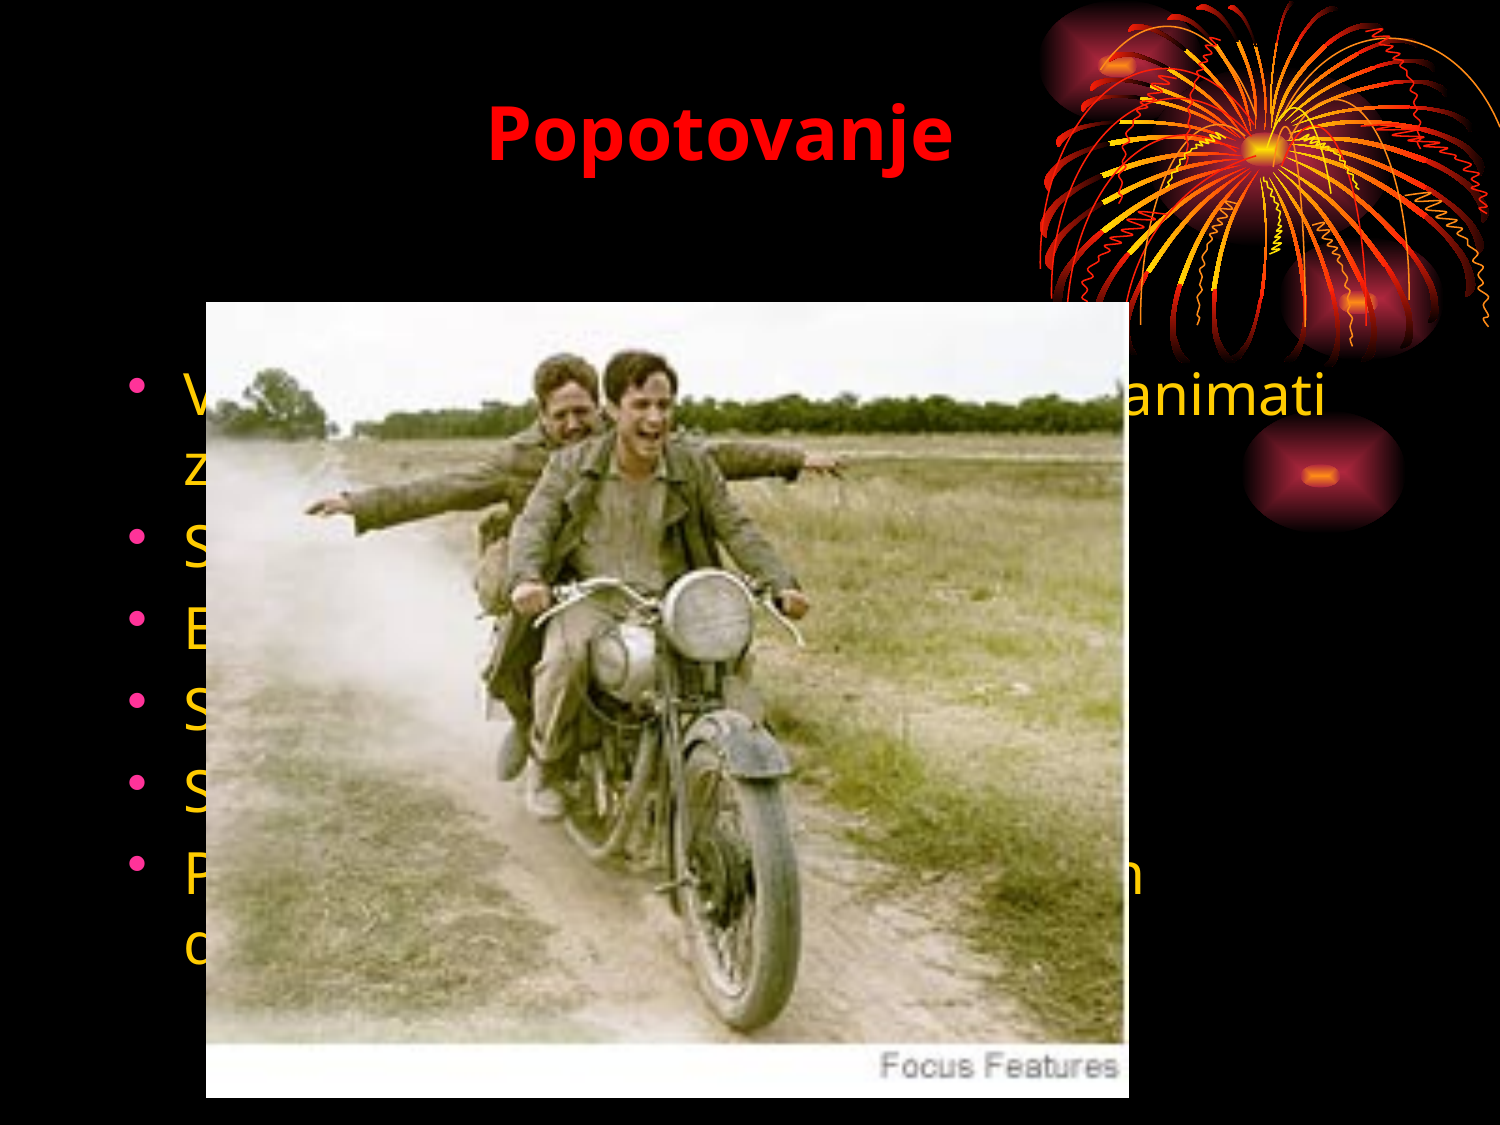

#
Popotovanje
V puberteti se je Ernesto že začel zanimati za politiko in politične razmere
Spoznal je Alberta Grandsoma
Ernesto 1.protestira
S kolesom prepotuje pol Argentine
Spozna Marxsa in Lenina
Popotovanje po Latinsko Ameriških državah